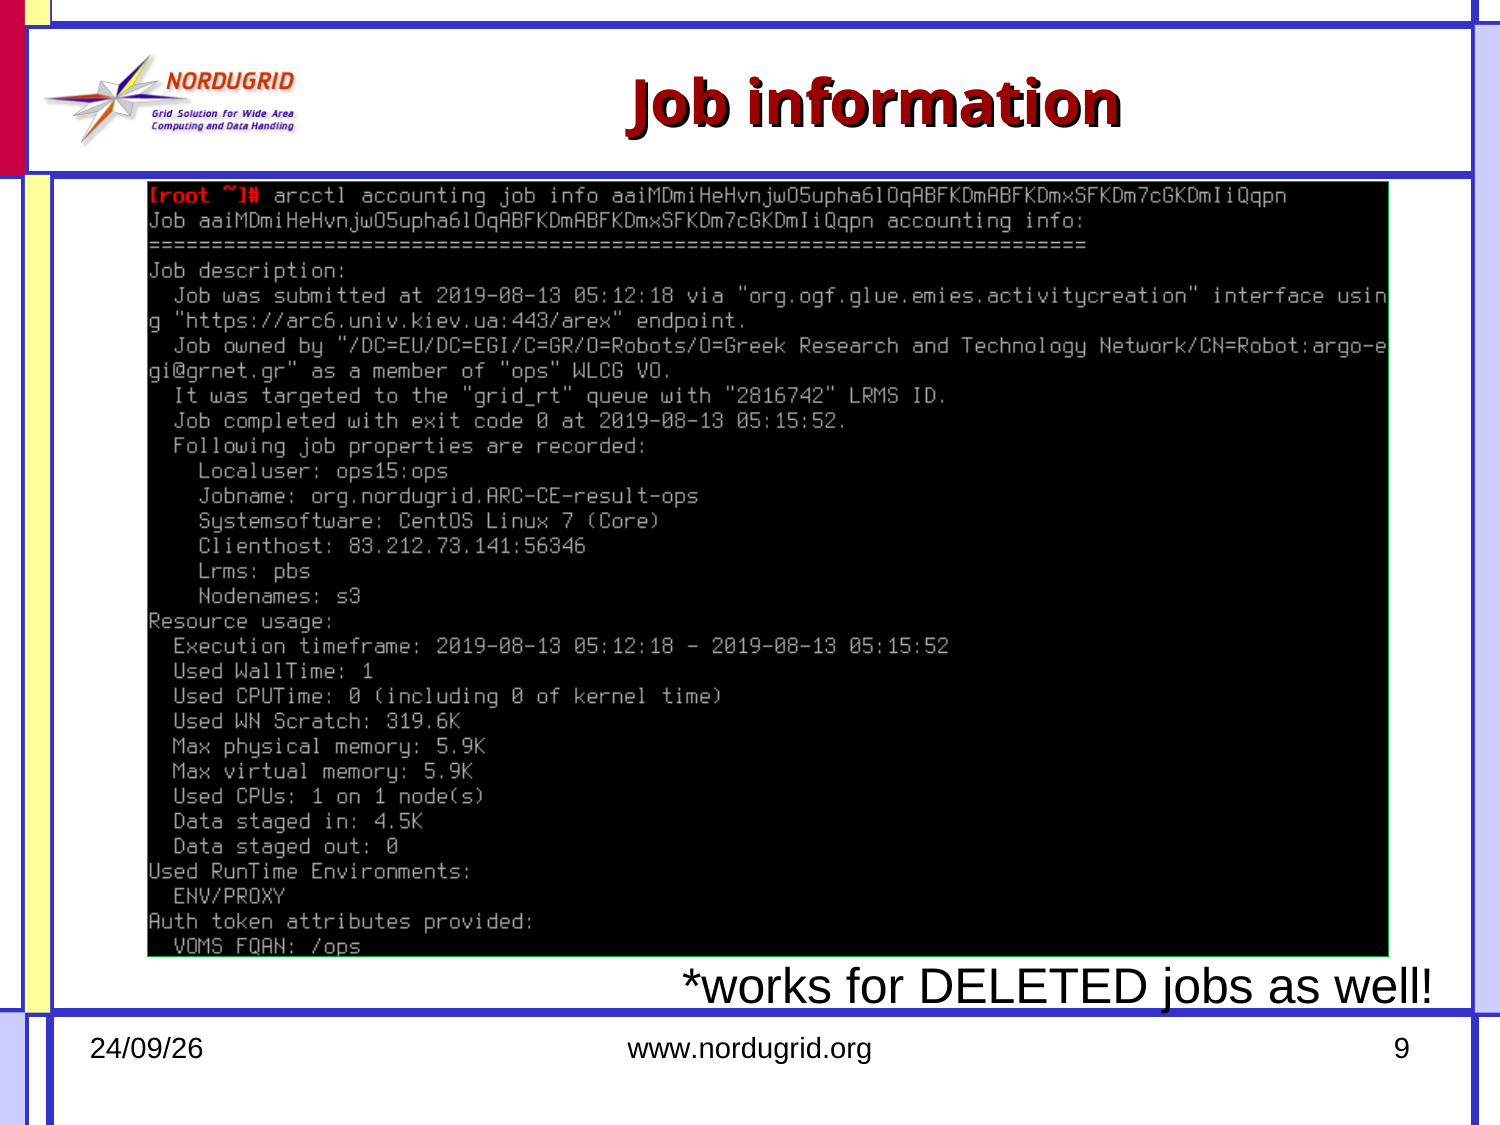

# Job information
*works for DELETED jobs as well!
www.nordugrid.org
9